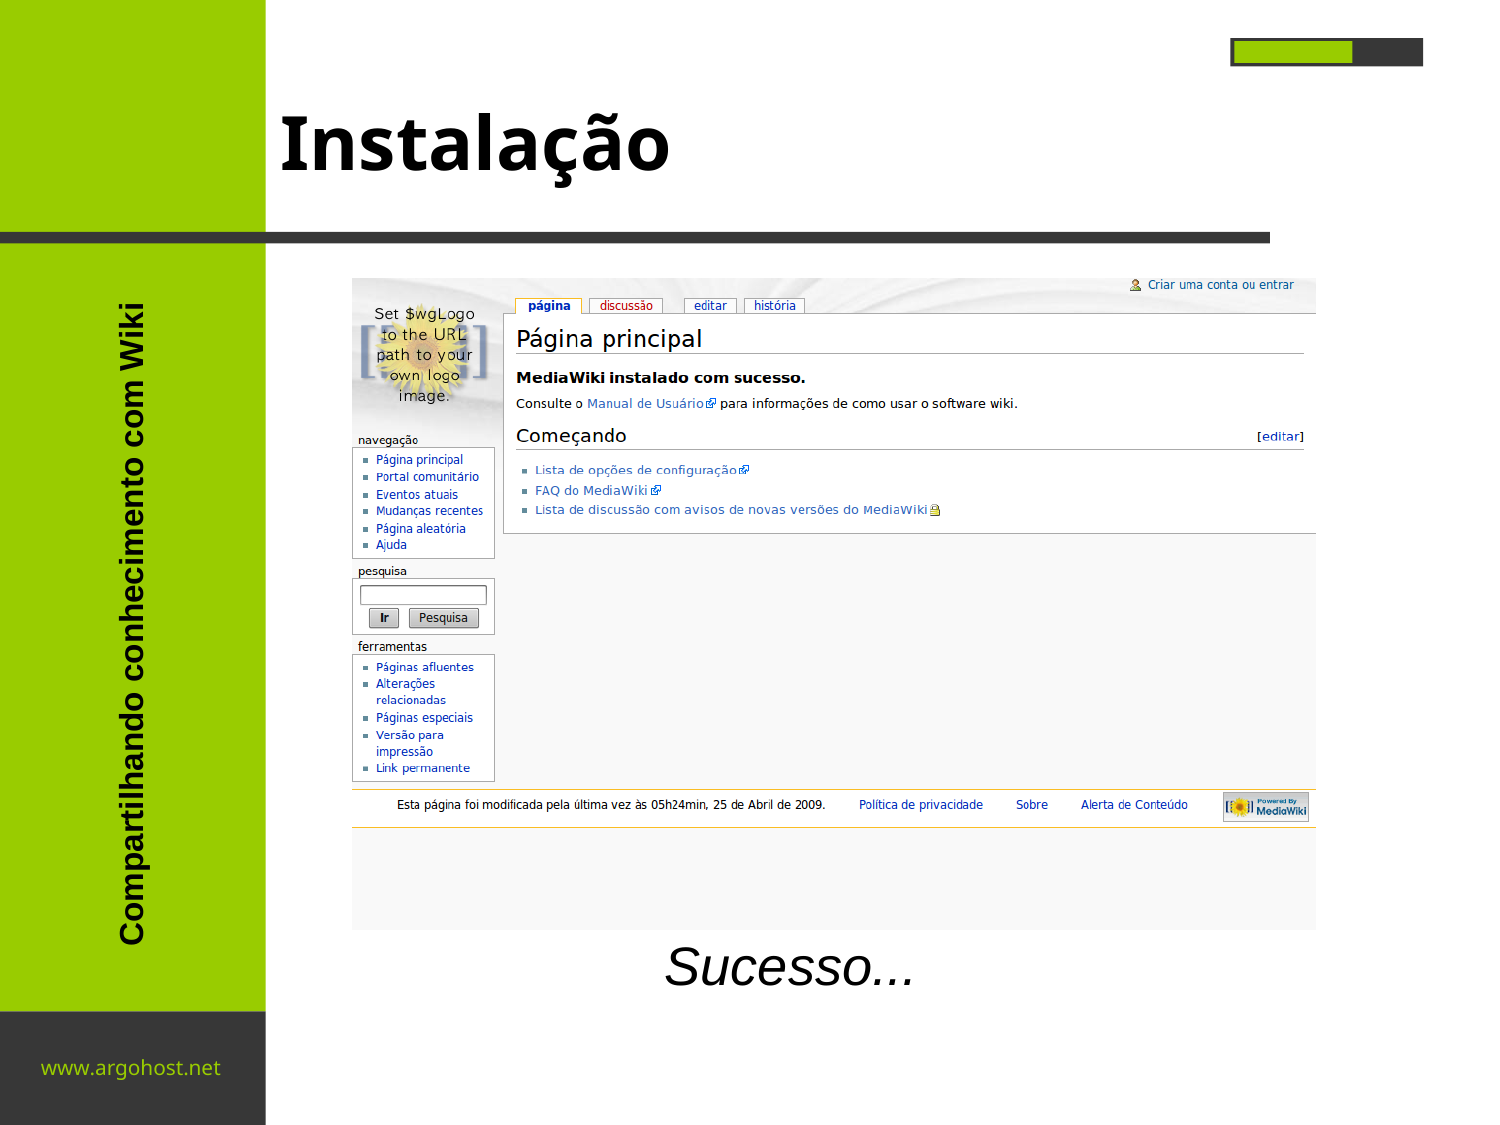

Instalação
Compartilhando conhecimento com Wiki
Sucesso...
www.argohost.net